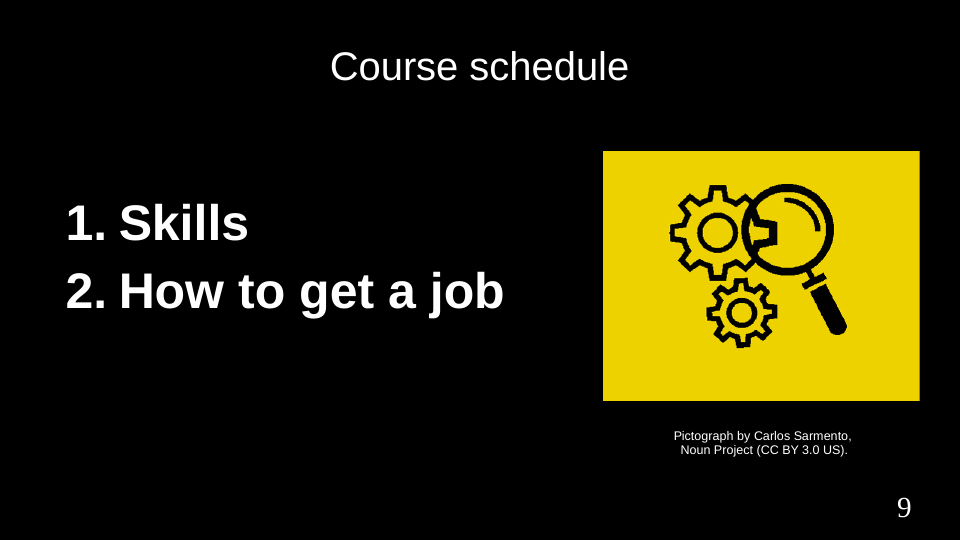

# Course schedule
Skills
How to get a job
Pictograph by Carlos Sarmento,
Noun Project (CC BY 3.0 US).
9